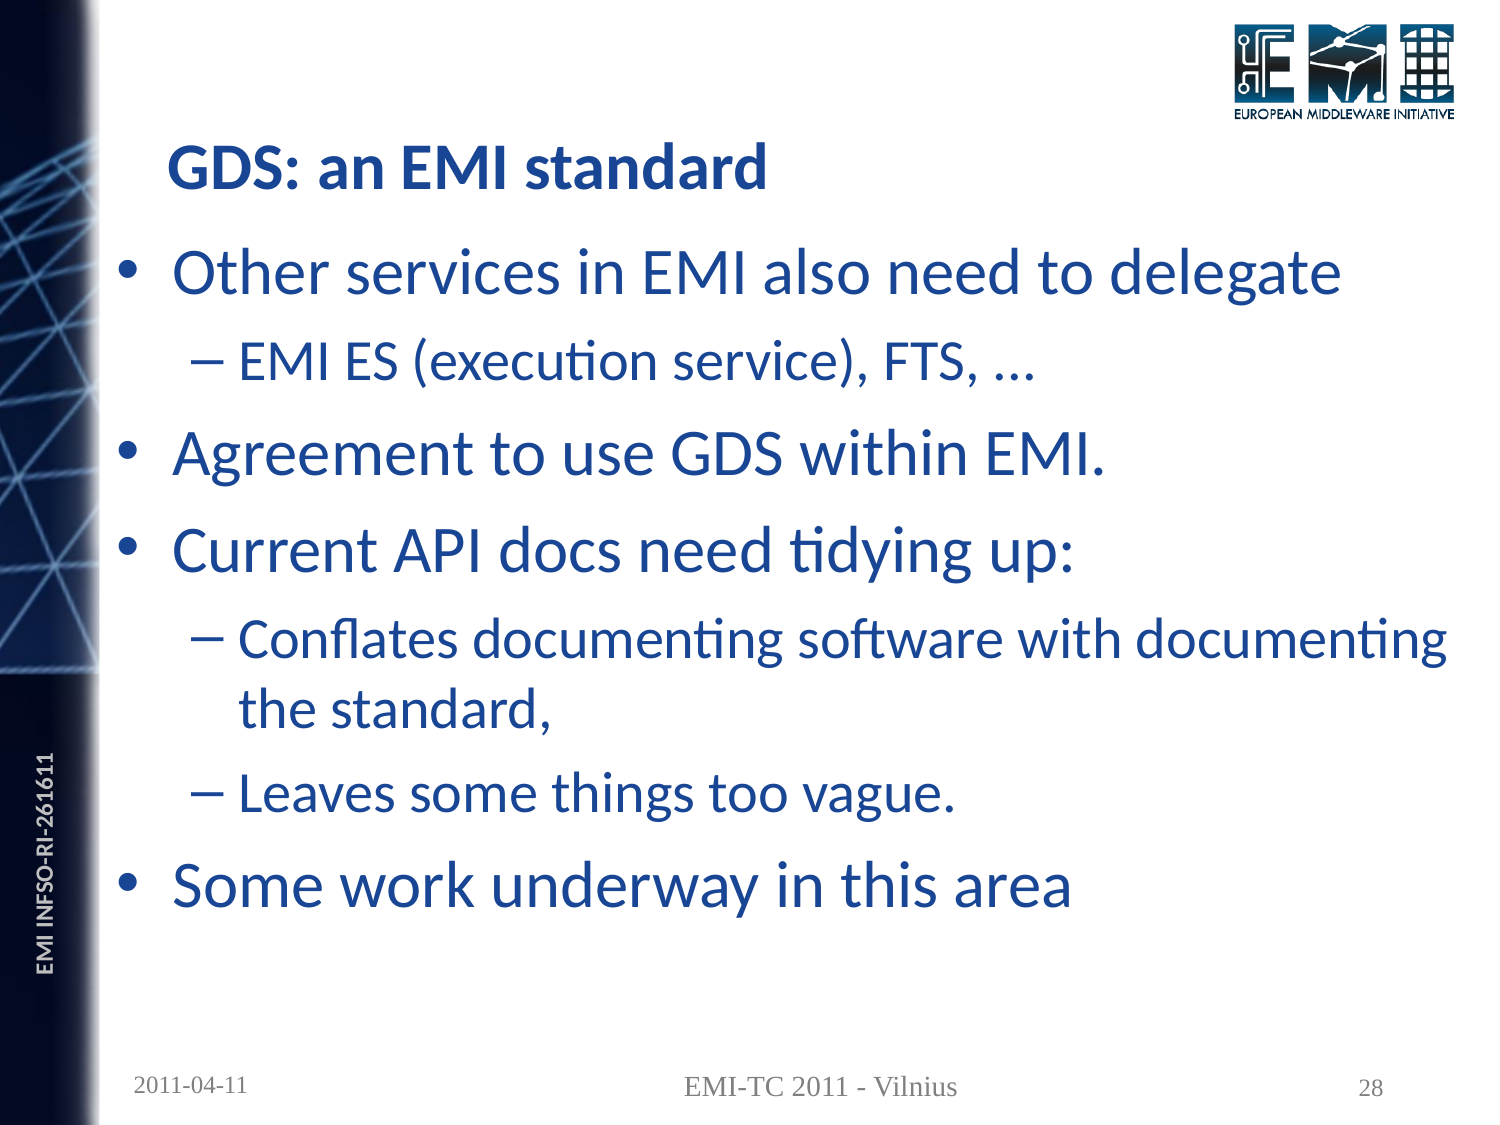

GDS: an EMI standard
# Other services in EMI also need to delegate
EMI ES (execution service), FTS, ...
Agreement to use GDS within EMI.
Current API docs need tidying up:
Conflates documenting software with documenting the standard,
Leaves some things too vague.
Some work underway in this area
2011-04-13
EMI-TC 2011 - Vilnius
28